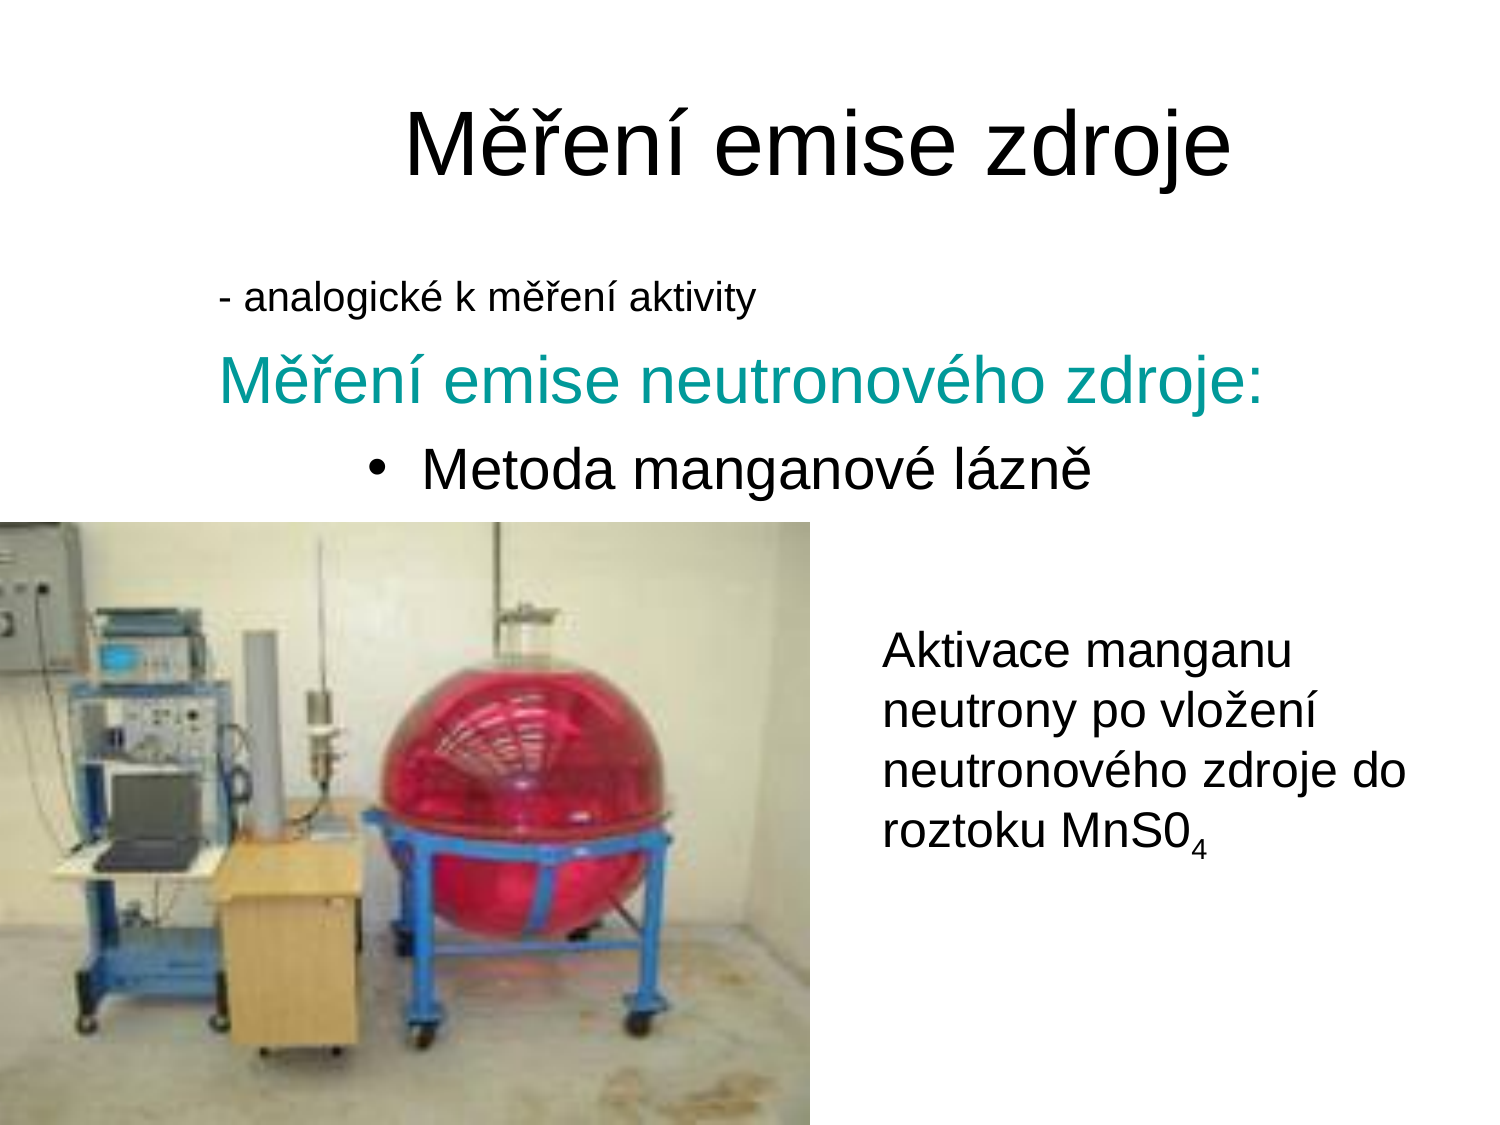

# Měření emise zdroje
- analogické k měření aktivity
Měření emise neutronového zdroje:
 Metoda manganové lázně
Aktivace manganu neutrony po vložení neutronového zdroje do roztoku MnS04